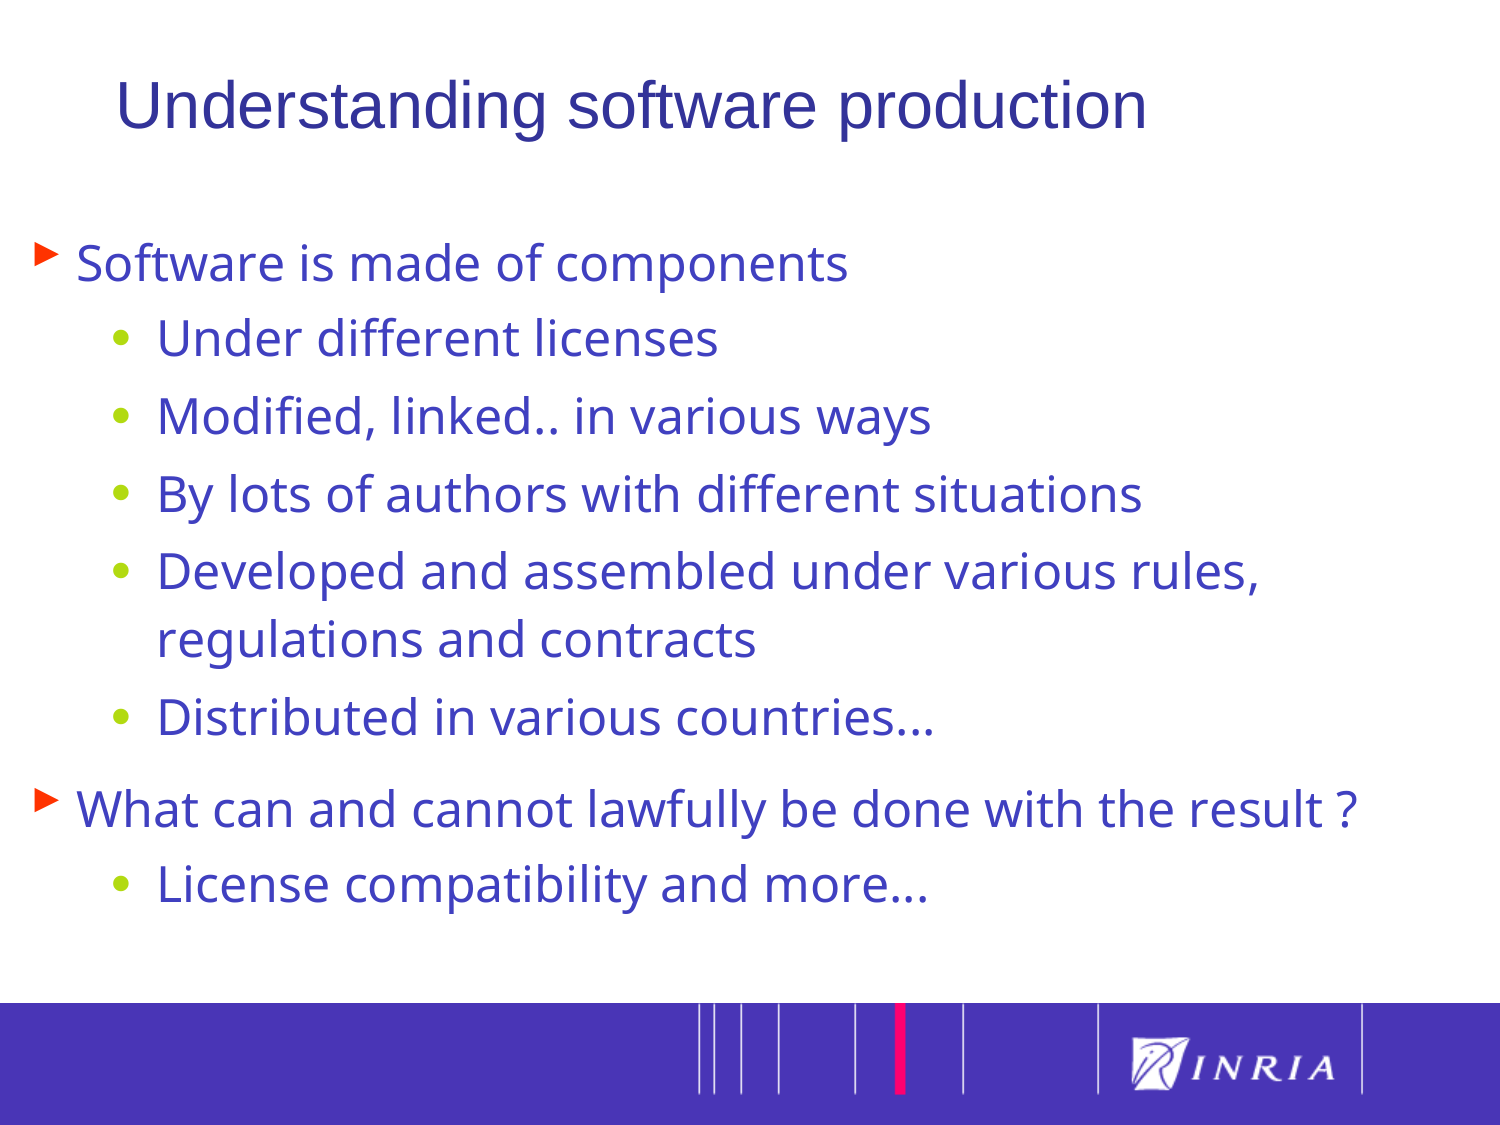

# Understanding software production
 Software is made of components
Under different licenses
Modified, linked.. in various ways
By lots of authors with different situations
Developed and assembled under various rules, regulations and contracts
Distributed in various countries...
 What can and cannot lawfully be done with the result ?
License compatibility and more...